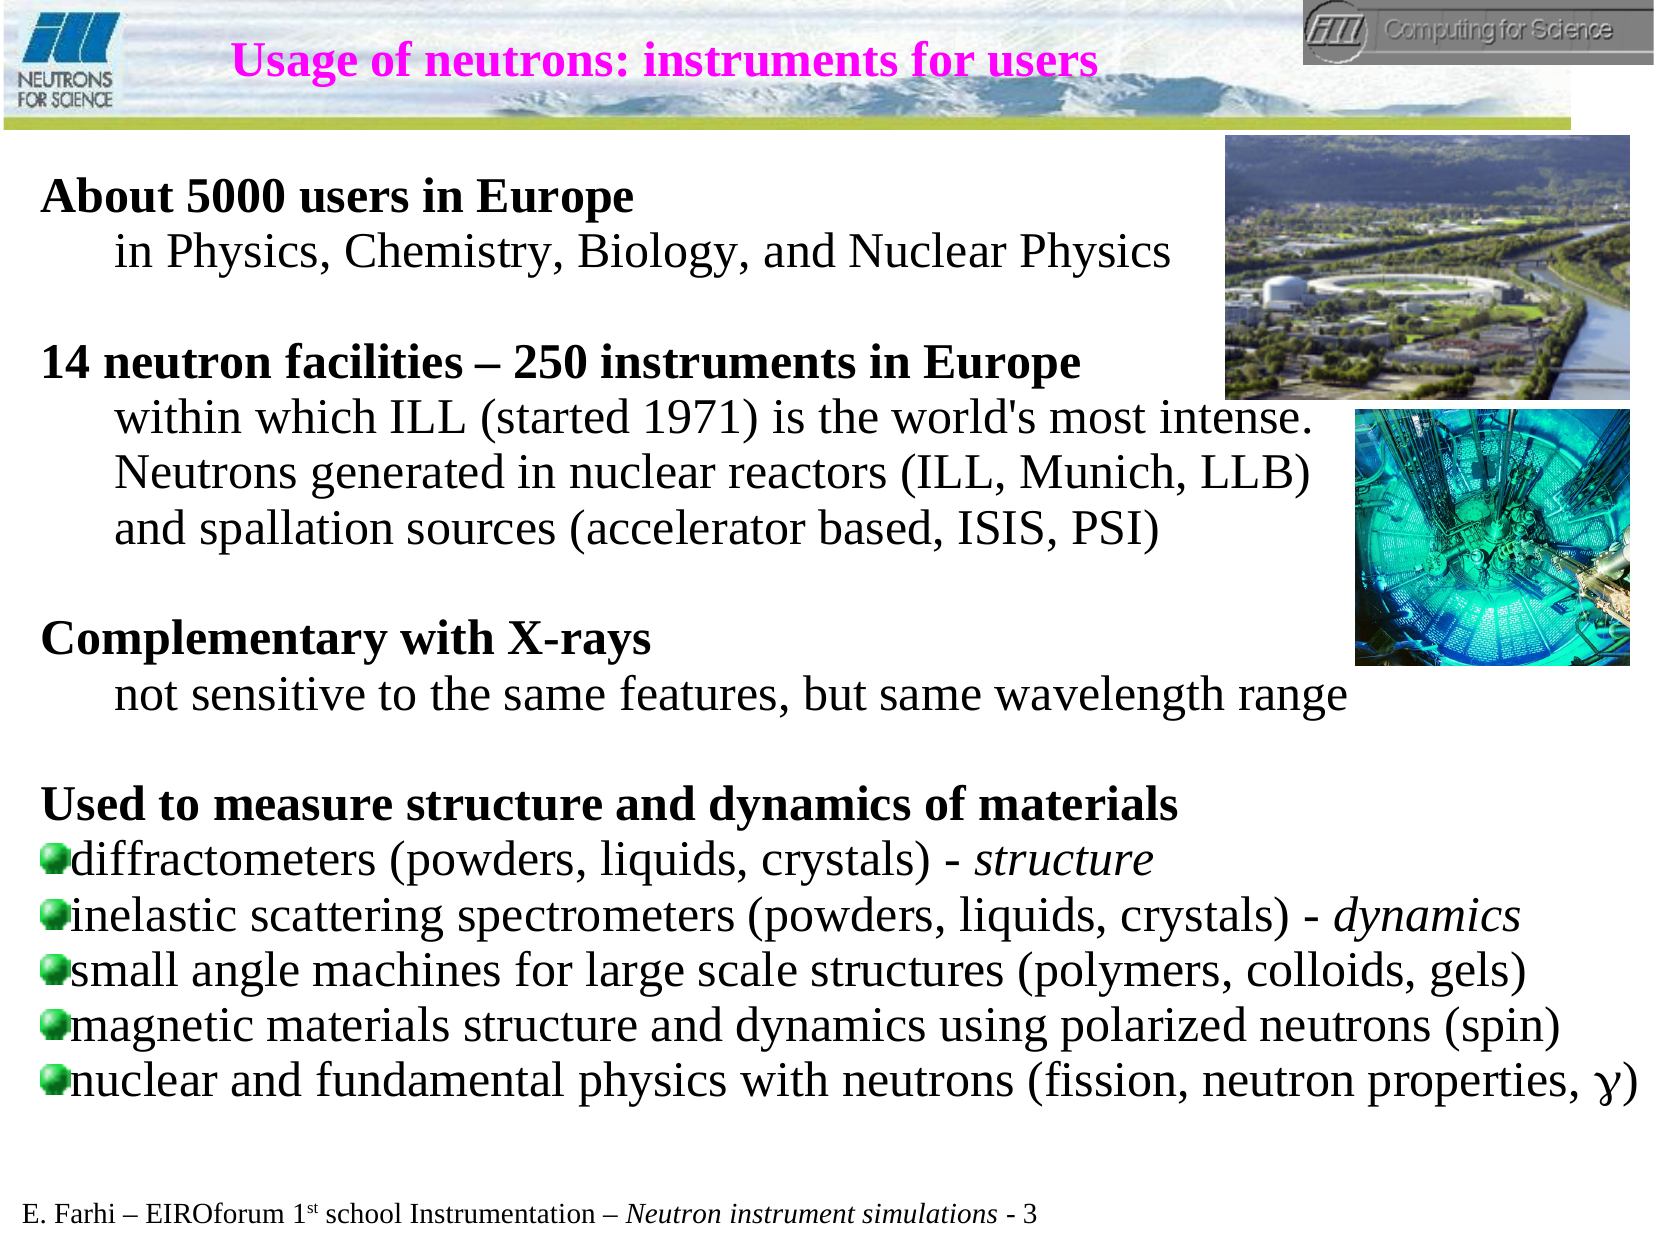

Usage of neutrons: instruments for users
About 5000 users in Europe
	in Physics, Chemistry, Biology, and Nuclear Physics
14 neutron facilities – 250 instruments in Europe
	within which ILL (started 1971) is the world's most intense.
	Neutrons generated in nuclear reactors (ILL, Munich, LLB)
	and spallation sources (accelerator based, ISIS, PSI)
Complementary with X-rays
	not sensitive to the same features, but same wavelength range
Used to measure structure and dynamics of materials
diffractometers (powders, liquids, crystals) - structure
inelastic scattering spectrometers (powders, liquids, crystals) - dynamics
small angle machines for large scale structures (polymers, colloids, gels)
magnetic materials structure and dynamics using polarized neutrons (spin)
nuclear and fundamental physics with neutrons (fission, neutron properties, g)